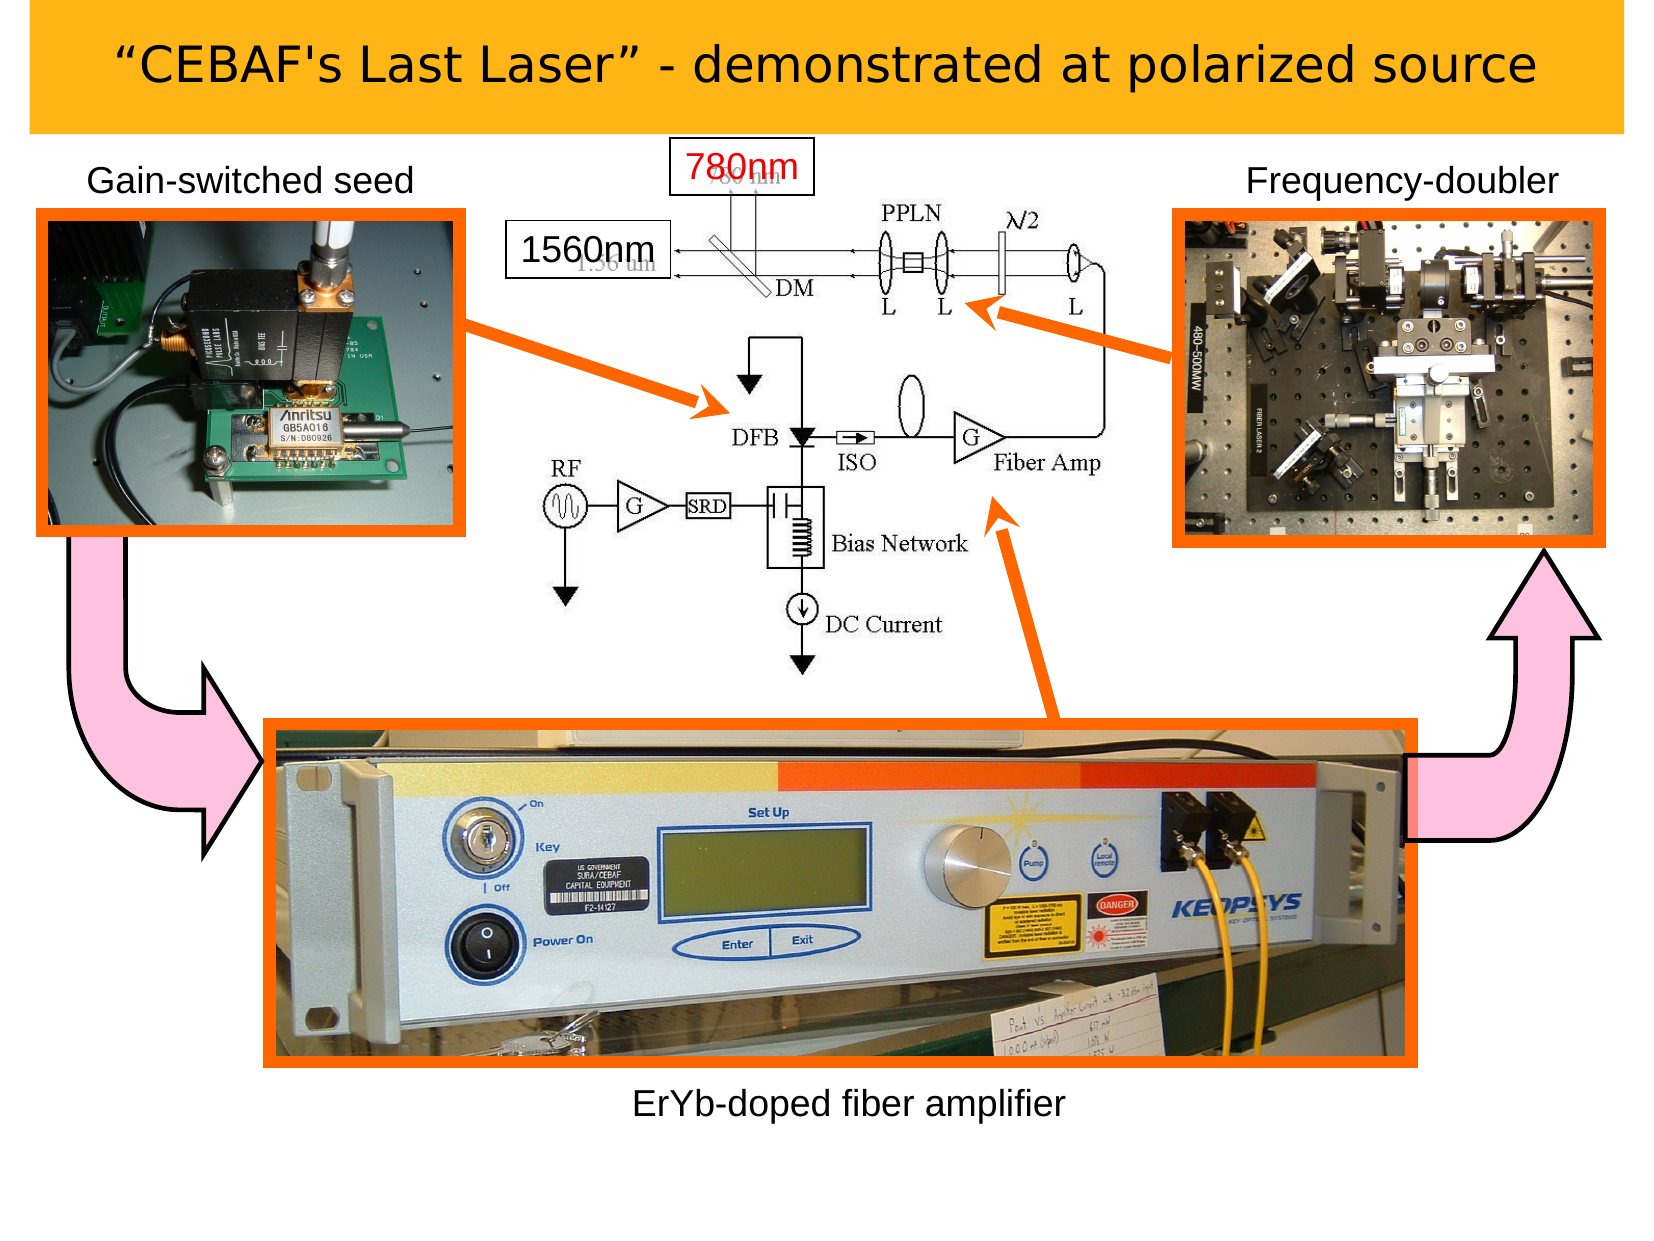

# “CEBAF's Last Laser” - demonstrated at polarized source
780nm
Gain-switched seed
Frequency-doubler
1560nm
ErYb-doped fiber amplifier